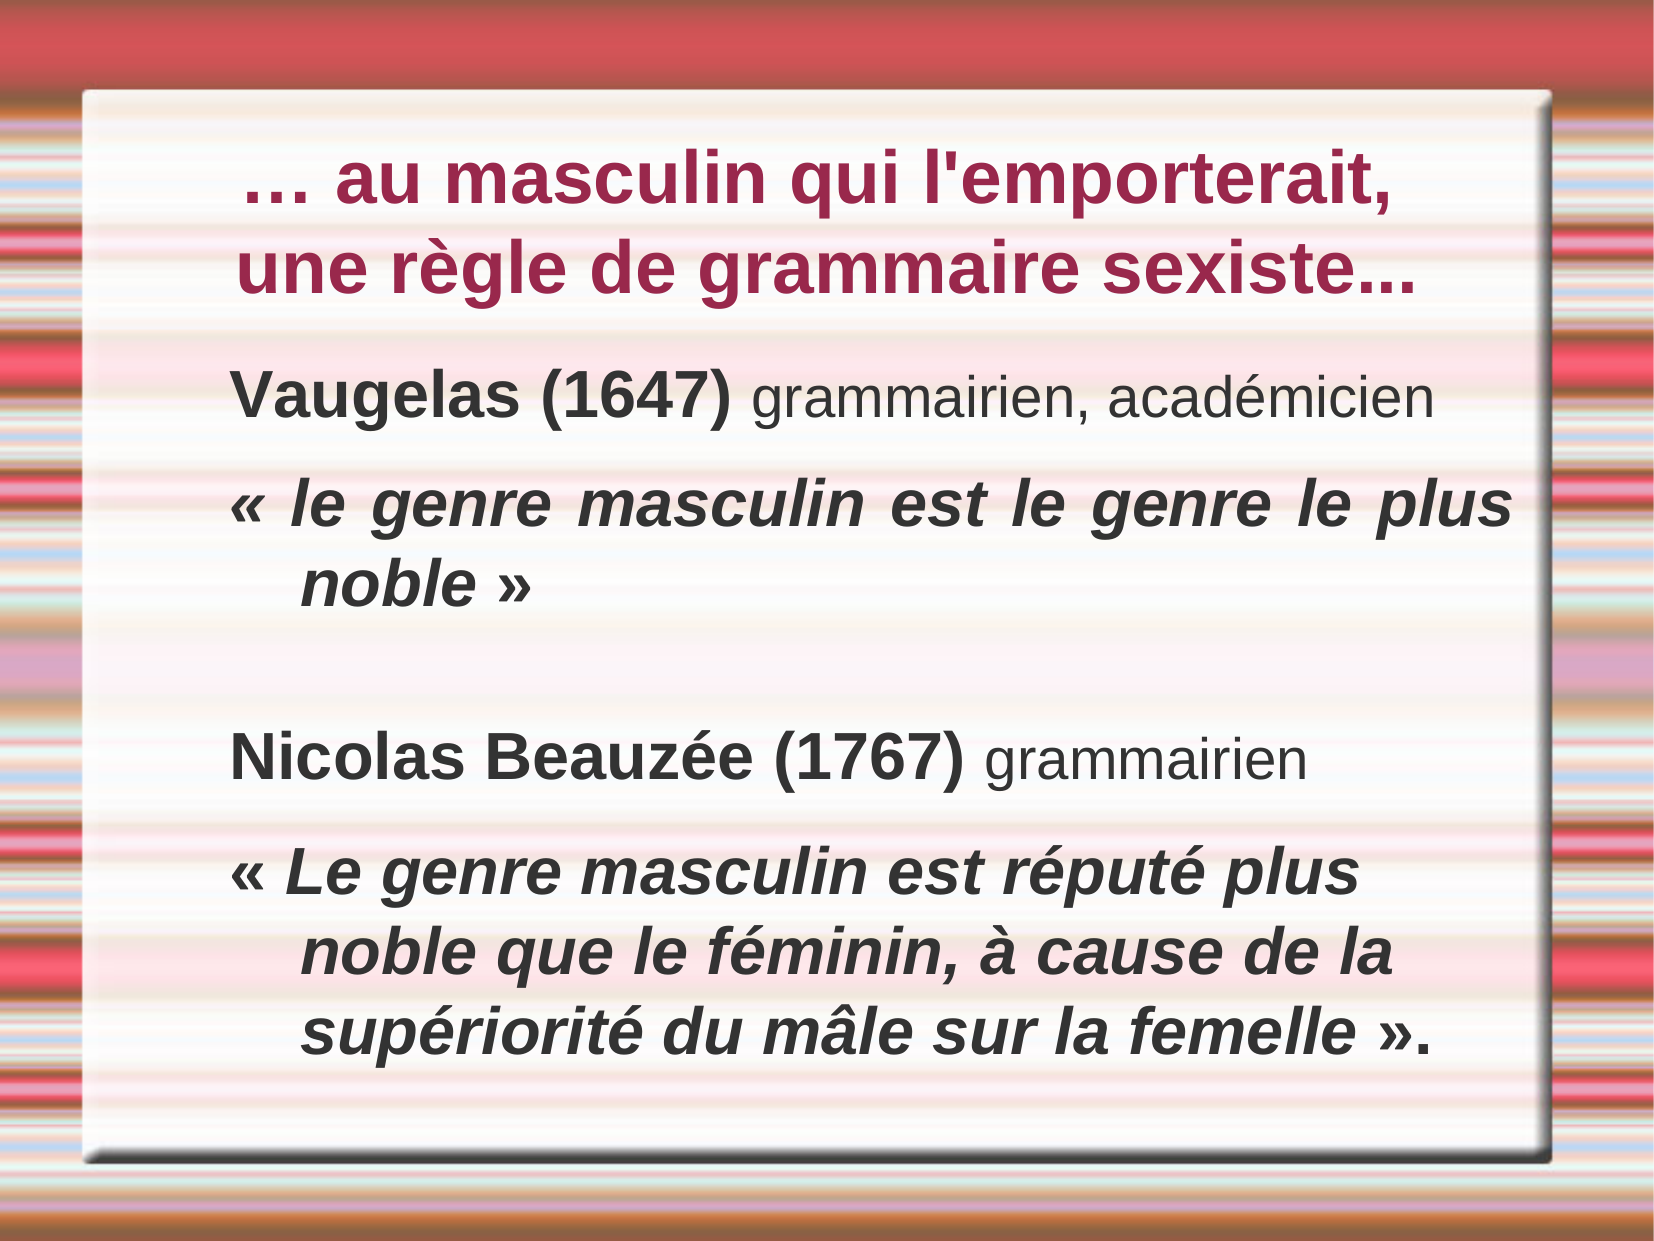

# … au masculin qui l'emporterait, une règle de grammaire sexiste...
Vaugelas (1647) grammairien, académicien
« le genre masculin est le genre le plus noble »
Nicolas Beauzée (1767) grammairien
« Le genre masculin est réputé plus noble que le féminin, à cause de la supériorité du mâle sur la femelle ».